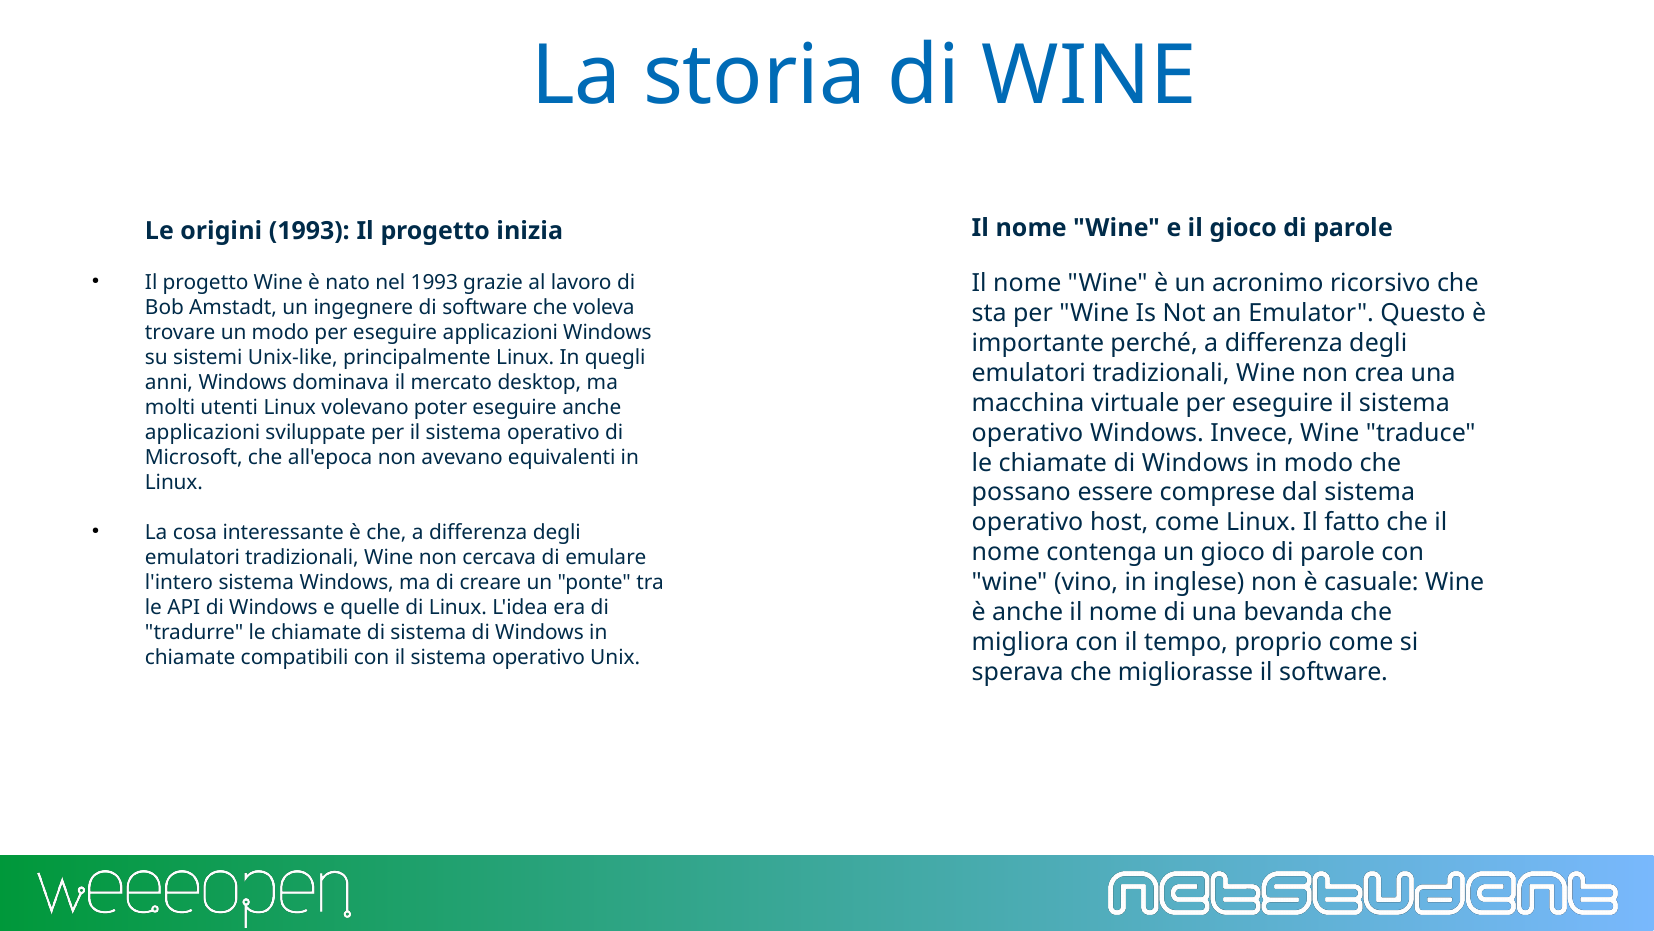

# La storia di WINE
Il nome "Wine" e il gioco di parole
Il nome "Wine" è un acronimo ricorsivo che sta per "Wine Is Not an Emulator". Questo è importante perché, a differenza degli emulatori tradizionali, Wine non crea una macchina virtuale per eseguire il sistema operativo Windows. Invece, Wine "traduce" le chiamate di Windows in modo che possano essere comprese dal sistema operativo host, come Linux. Il fatto che il nome contenga un gioco di parole con "wine" (vino, in inglese) non è casuale: Wine è anche il nome di una bevanda che migliora con il tempo, proprio come si sperava che migliorasse il software.
Le origini (1993): Il progetto inizia
Il progetto Wine è nato nel 1993 grazie al lavoro di Bob Amstadt, un ingegnere di software che voleva trovare un modo per eseguire applicazioni Windows su sistemi Unix-like, principalmente Linux. In quegli anni, Windows dominava il mercato desktop, ma molti utenti Linux volevano poter eseguire anche applicazioni sviluppate per il sistema operativo di Microsoft, che all'epoca non avevano equivalenti in Linux.
La cosa interessante è che, a differenza degli emulatori tradizionali, Wine non cercava di emulare l'intero sistema Windows, ma di creare un "ponte" tra le API di Windows e quelle di Linux. L'idea era di "tradurre" le chiamate di sistema di Windows in chiamate compatibili con il sistema operativo Unix.